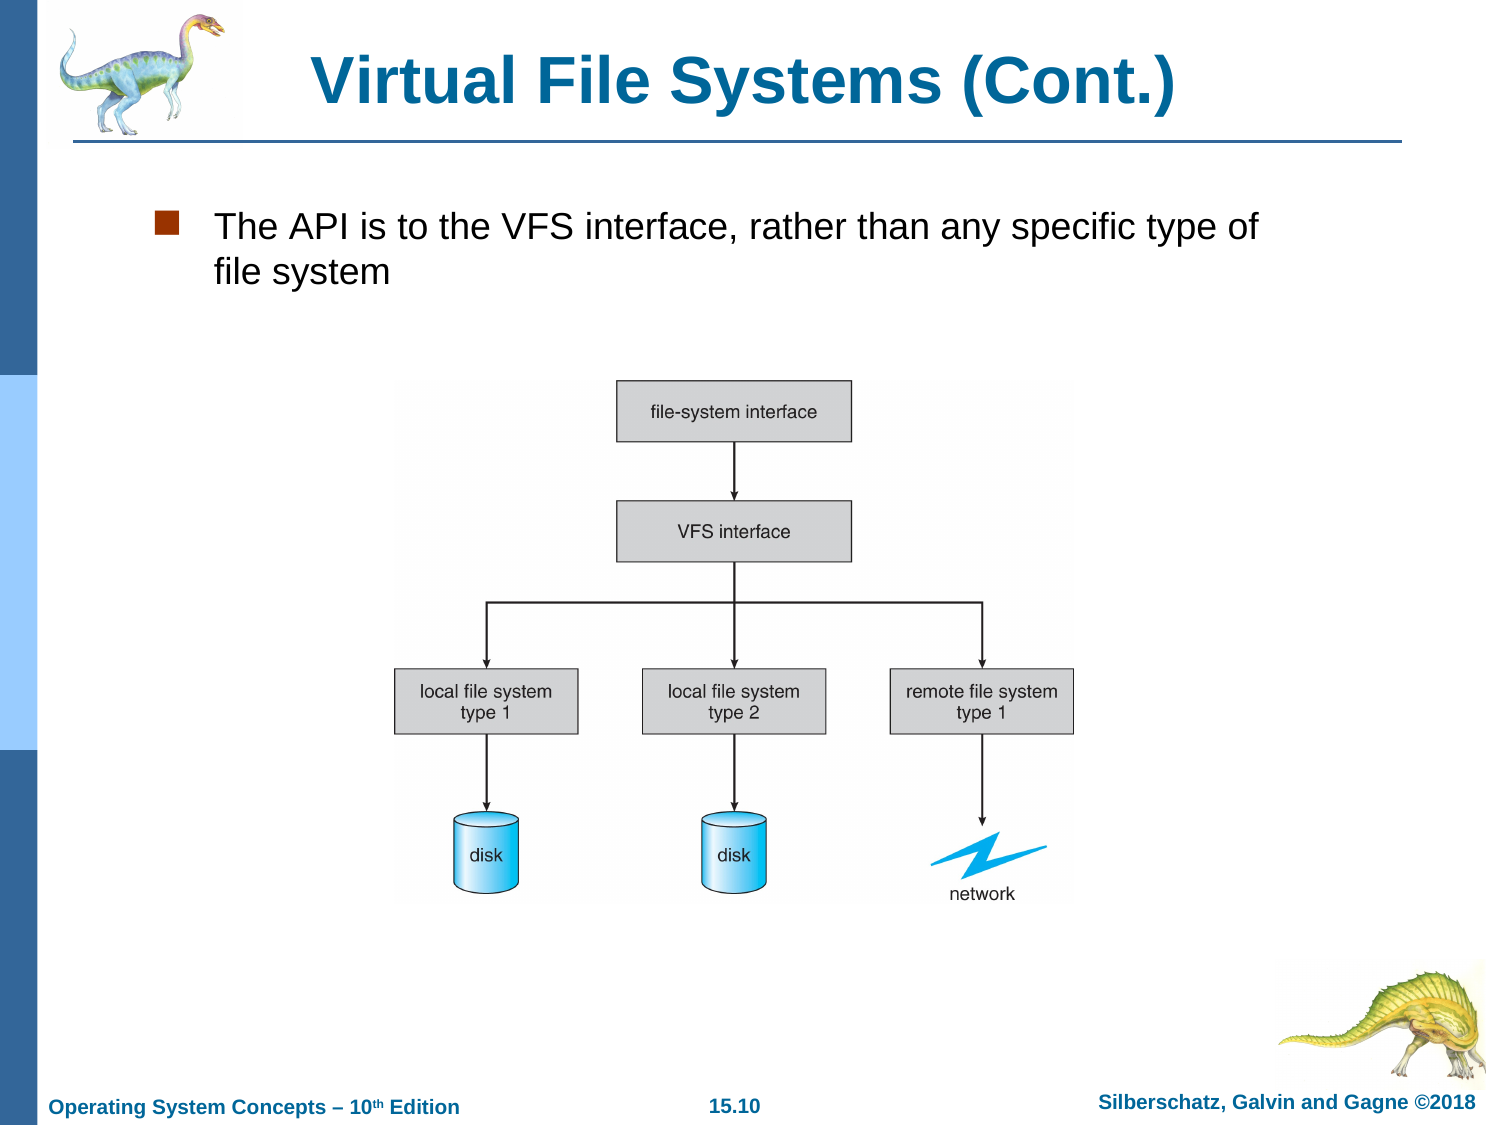

# Virtual File Systems (Cont.)
The API is to the VFS interface, rather than any specific type of file system